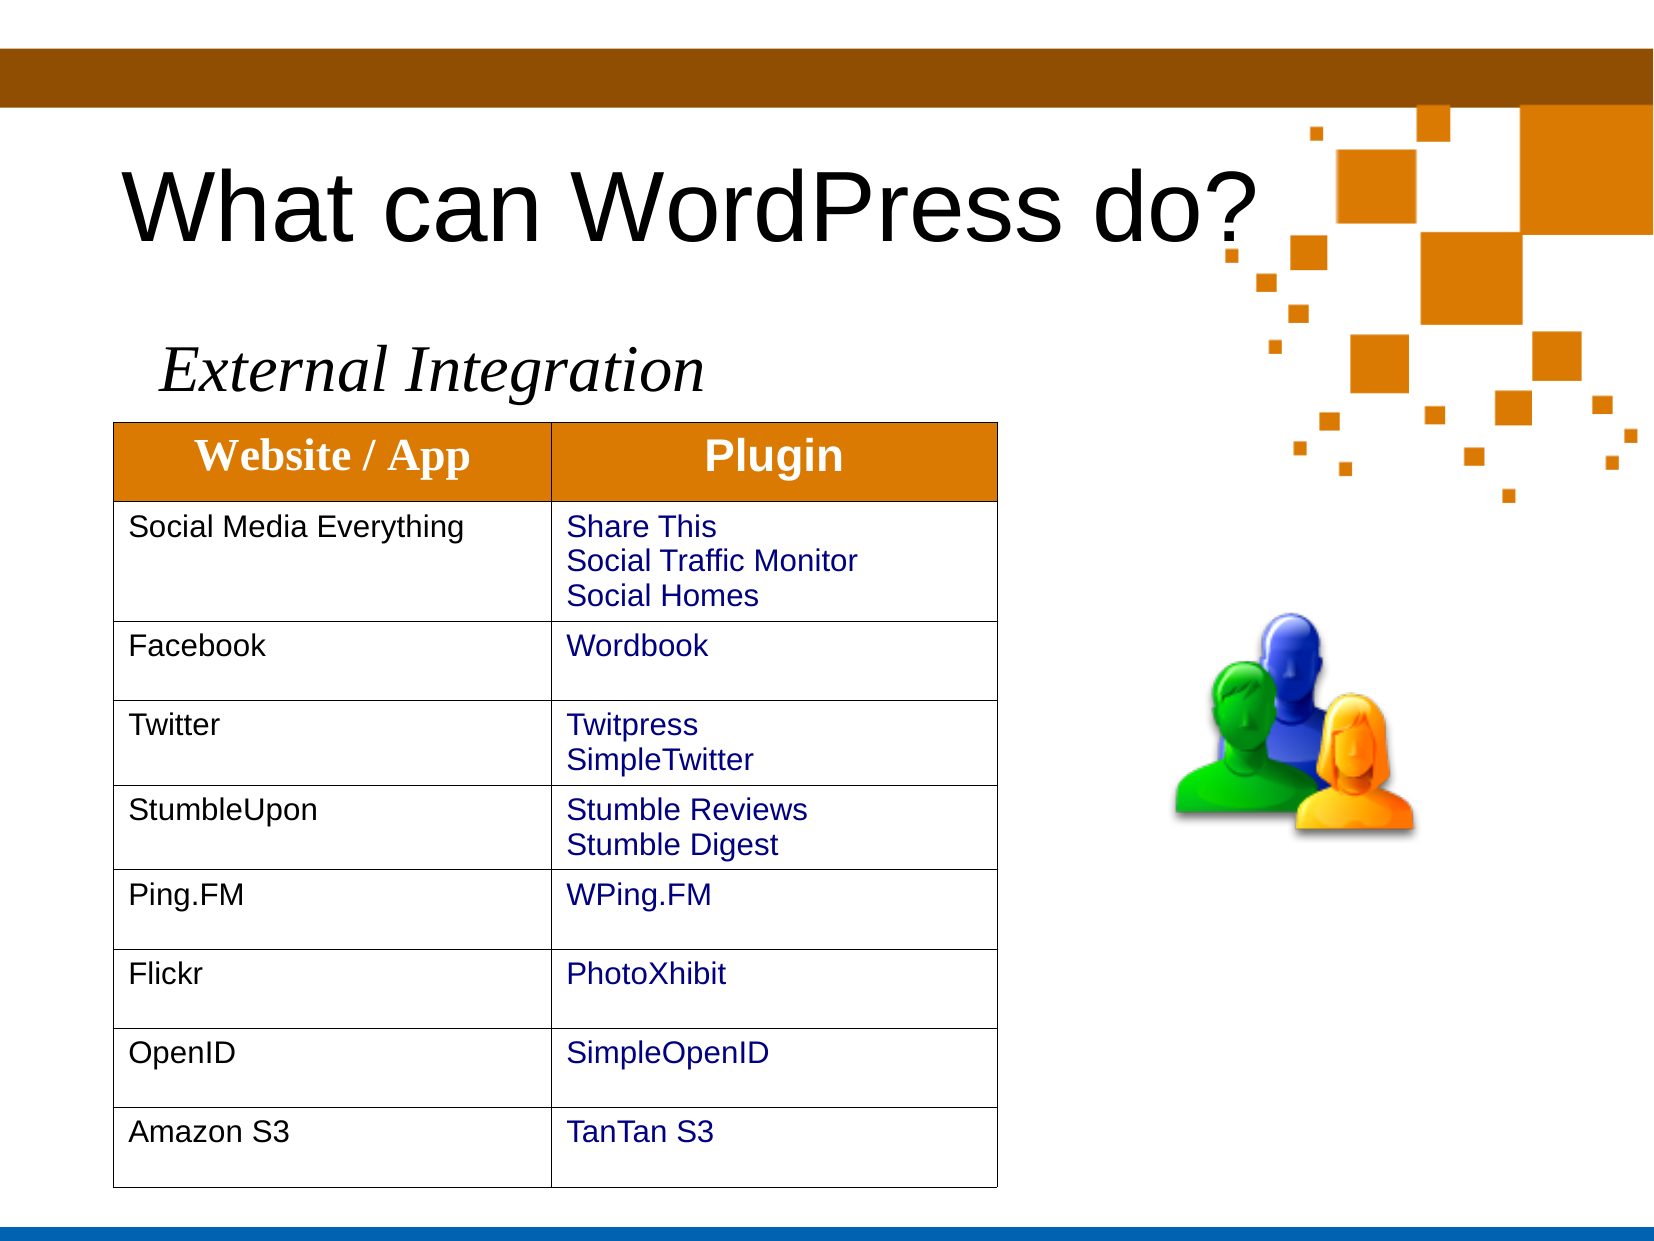

# What can WordPress do?
External Integration
| Website / App | Plugin |
| --- | --- |
| Social Media Everything | Share This Social Traffic Monitor Social Homes |
| Facebook | Wordbook |
| Twitter | Twitpress SimpleTwitter |
| StumbleUpon | Stumble Reviews Stumble Digest |
| Ping.FM | WPing.FM |
| Flickr | PhotoXhibit |
| OpenID | SimpleOpenID |
| Amazon S3 | TanTan S3 |